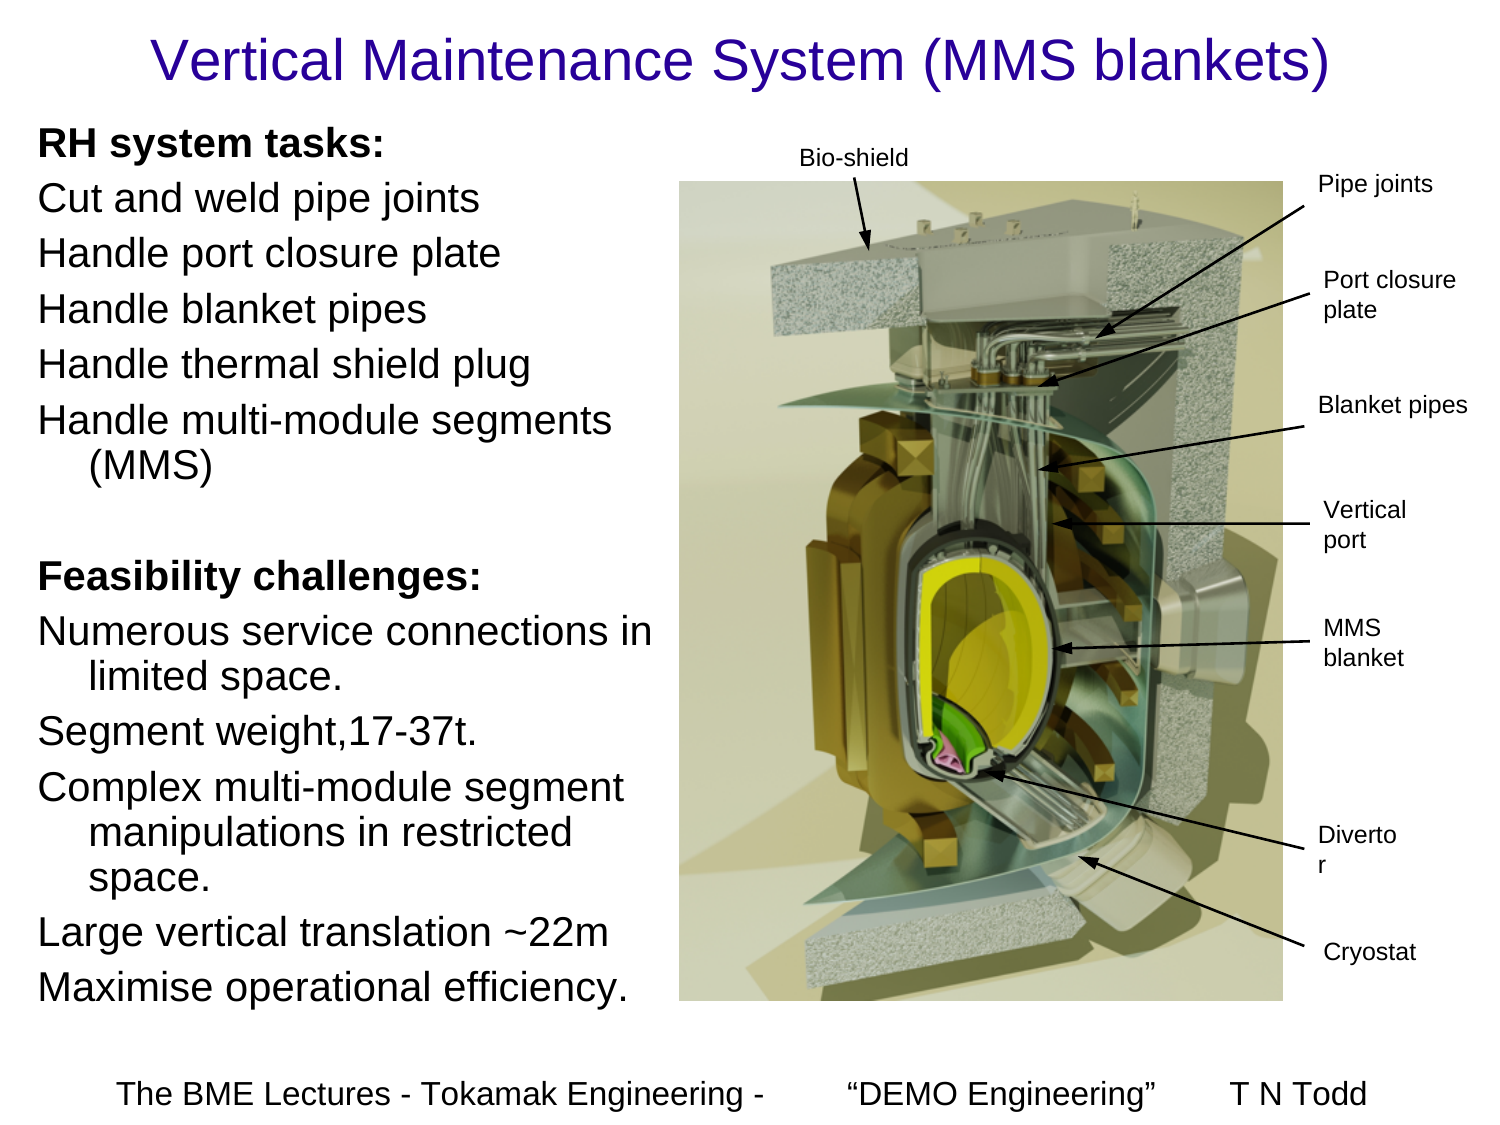

Vertical Maintenance System (MMS blankets)
RH system tasks:
Cut and weld pipe joints
Handle port closure plate
Handle blanket pipes
Handle thermal shield plug
Handle multi-module segments (MMS)
Feasibility challenges:
Numerous service connections in limited space.
Segment weight,17-37t.
Complex multi-module segment manipulations in restricted space.
Large vertical translation ~22m
Maximise operational efficiency.
Bio-shield
Pipe joints
Port closure plate
Blanket pipes
Vertical port
MMS blanket
Divertor
Cryostat